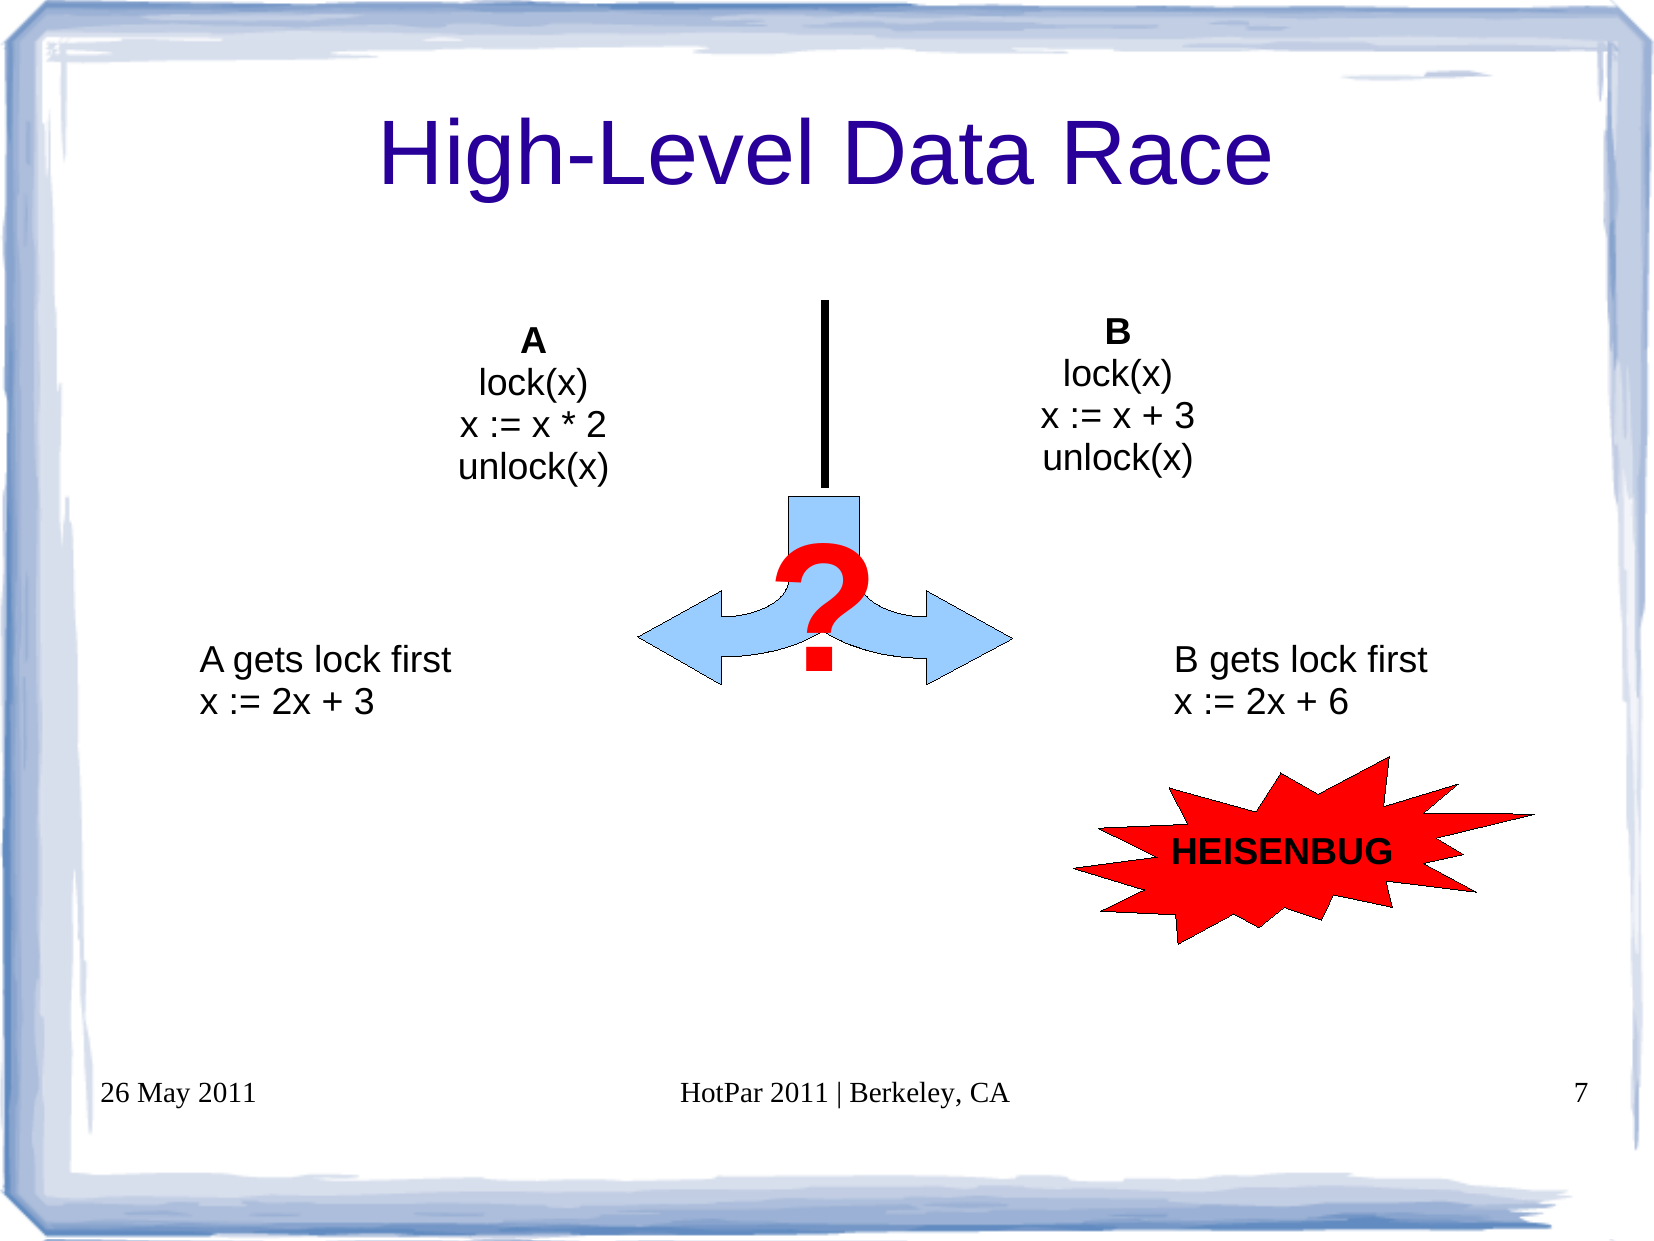

# High-Level Data Race
B
lock(x)
x := x + 3
unlock(x)
A
lock(x)
x := x * 2
unlock(x)
?
A gets lock first
x := 2x + 3
B gets lock first
x := 2x + 6
HEISENBUG
26 May 2011
HotPar 2011 | Berkeley, CA
7